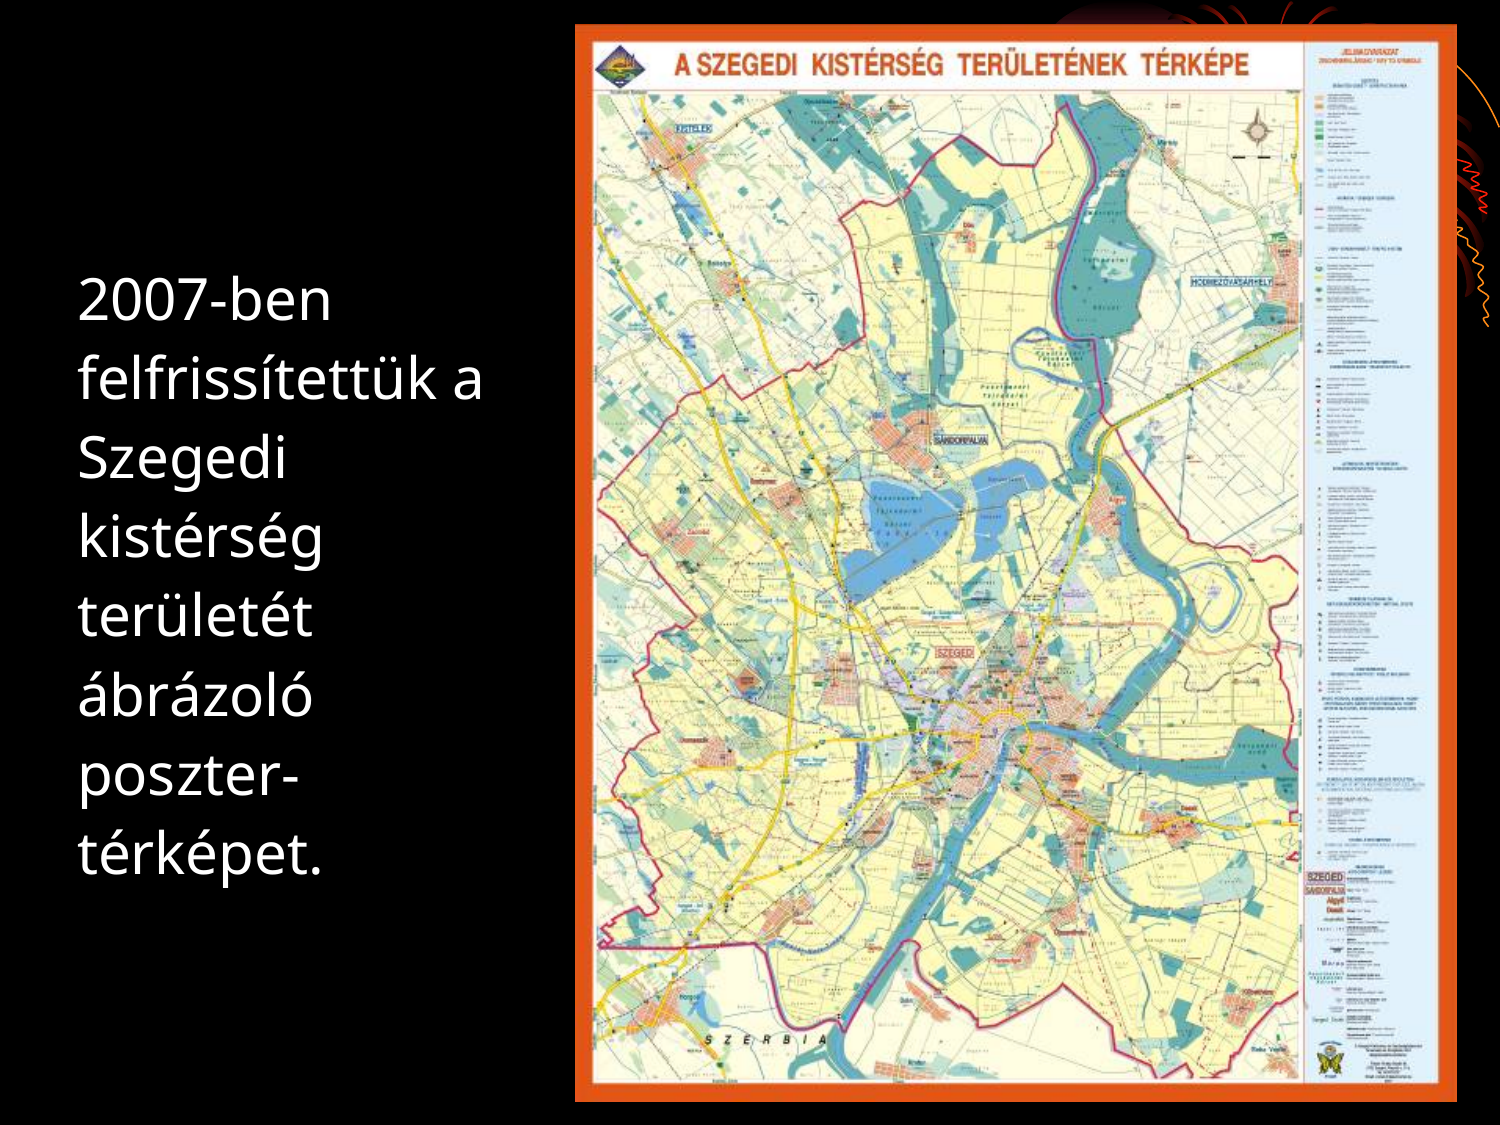

# 2007-ben felfrissítettük a Szegedi kistérség területét ábrázoló poszter- térképet.